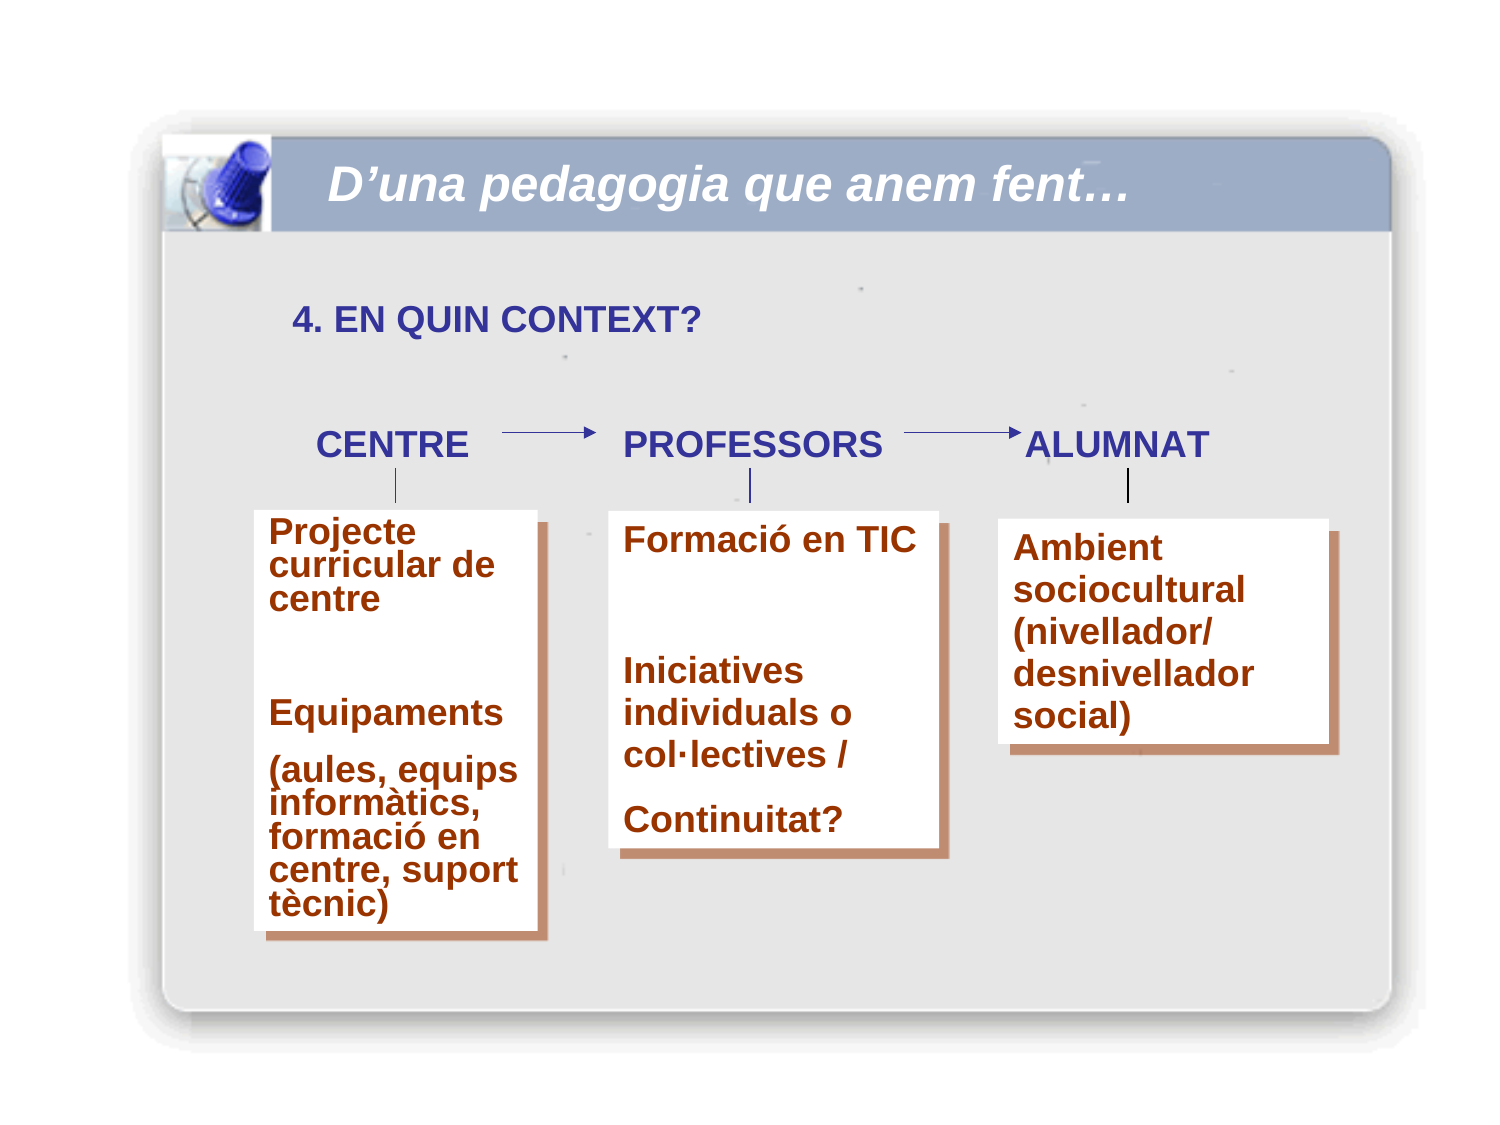

D’una pedagogia que anem fent…
4. EN QUIN CONTEXT?
CENTRE
PROFESSORS
ALUMNAT
Projecte curricular de centre
Equipaments
(aules, equips informàtics, formació en centre, suport tècnic)
Formació en TIC
Iniciatives individuals o col·lectives /
Continuitat?
Ambient sociocultural
(nivellador/ desnivellador social)